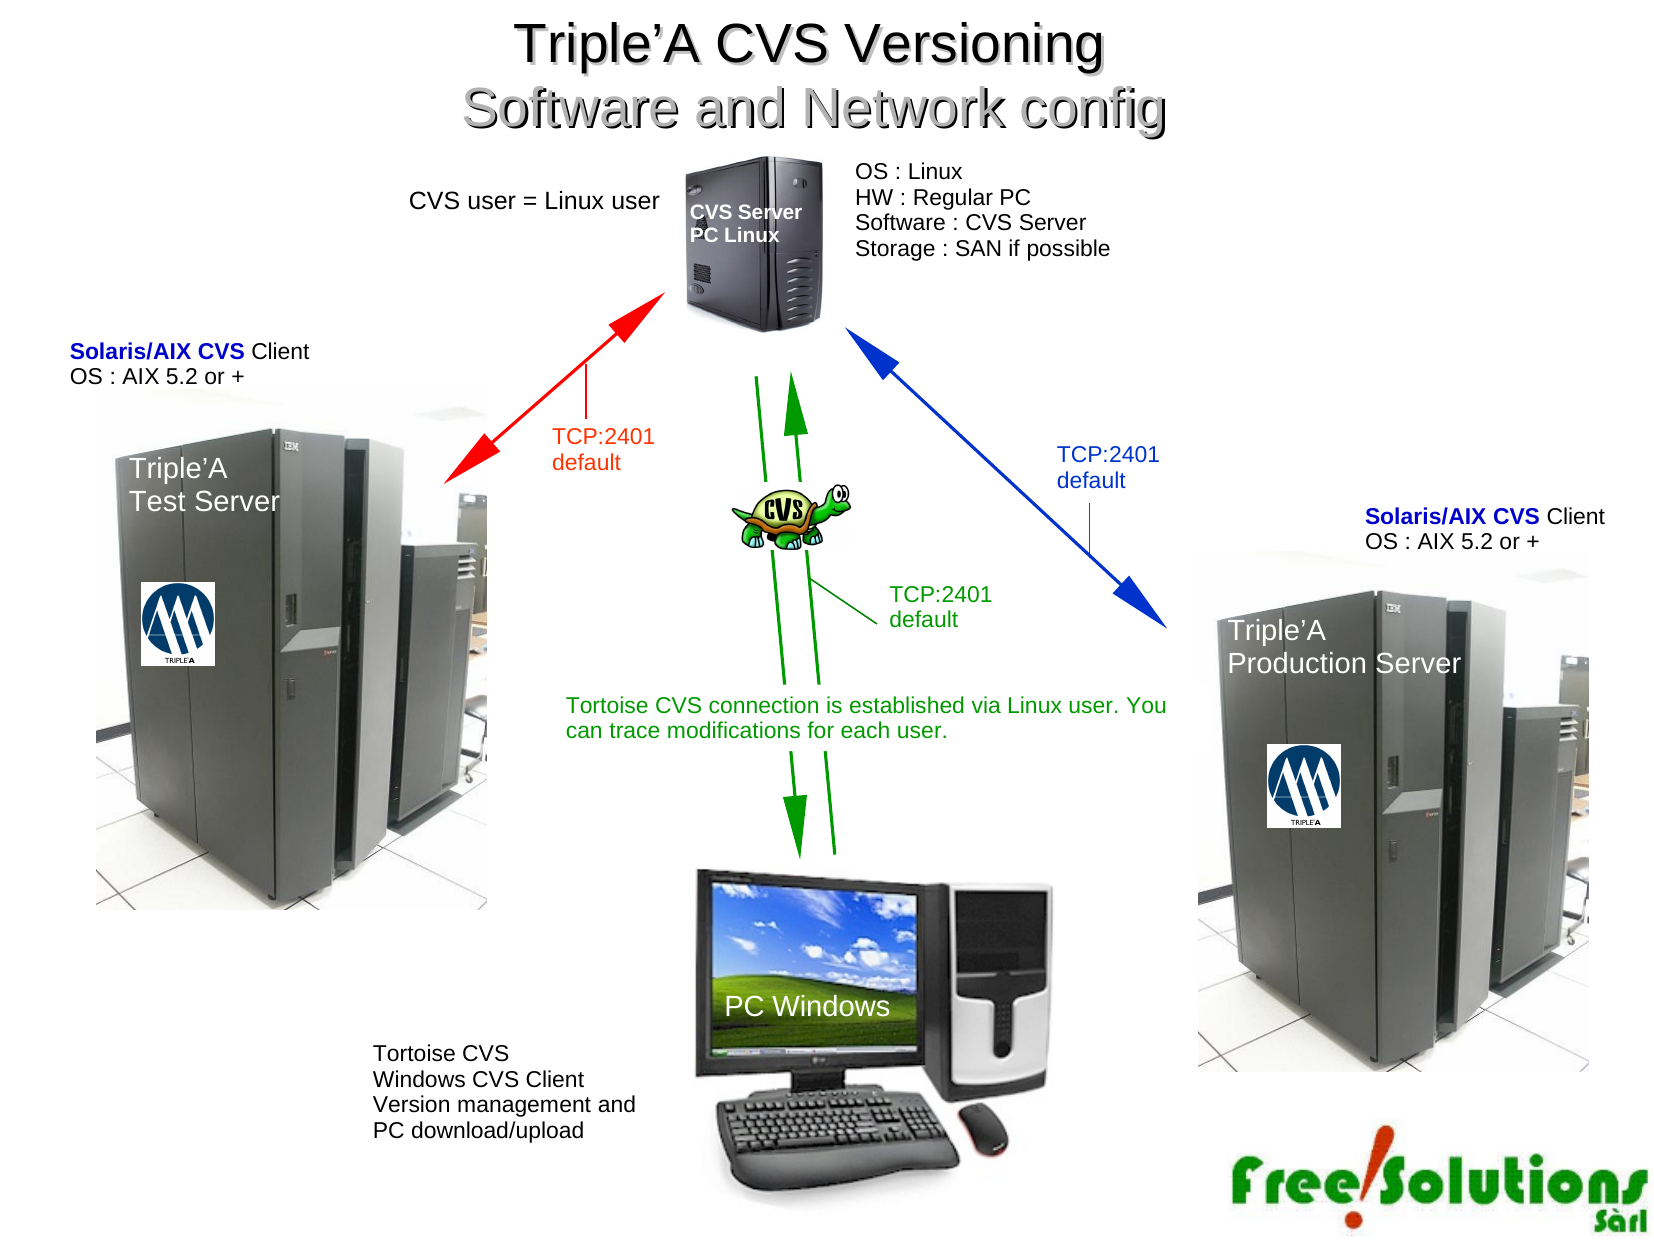

Triple’A CVS Versioning
Software and Network config
OS : Linux
HW : Regular PC
Software : CVS Server
Storage : SAN if possible
CVS user = Linux user
CVS Server
PC Linux
Solaris/AIX CVS Client
OS : AIX 5.2 or +
Triple’A
Test Server
TCP:2401
default
TCP:2401
default
Solaris/AIX CVS Client
OS : AIX 5.2 or +
Triple’A
Production Server
TCP:2401
default
Tortoise CVS connection is established via Linux user. You can trace modifications for each user.
Tortoise CVS
Windows CVS Client
Version management and PC download/upload
PC Windows
PC Windows